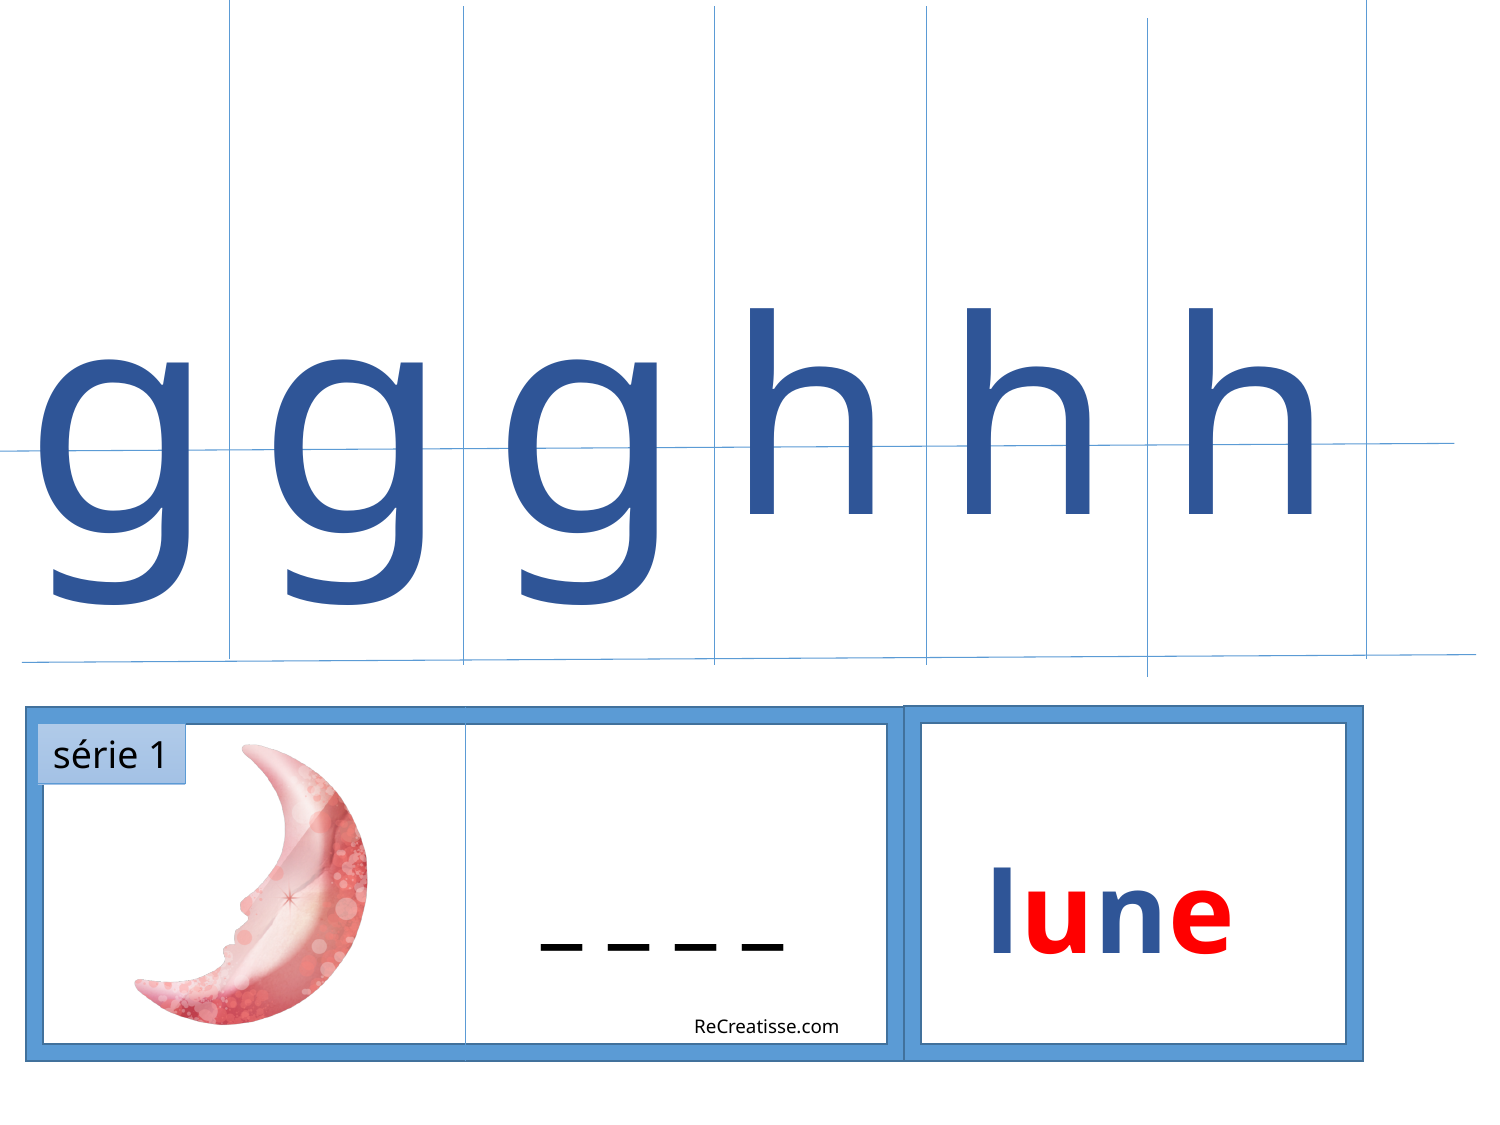

g
g
g
h
h
h
série 1
_ _ _ _
lune
ReCreatisse.com